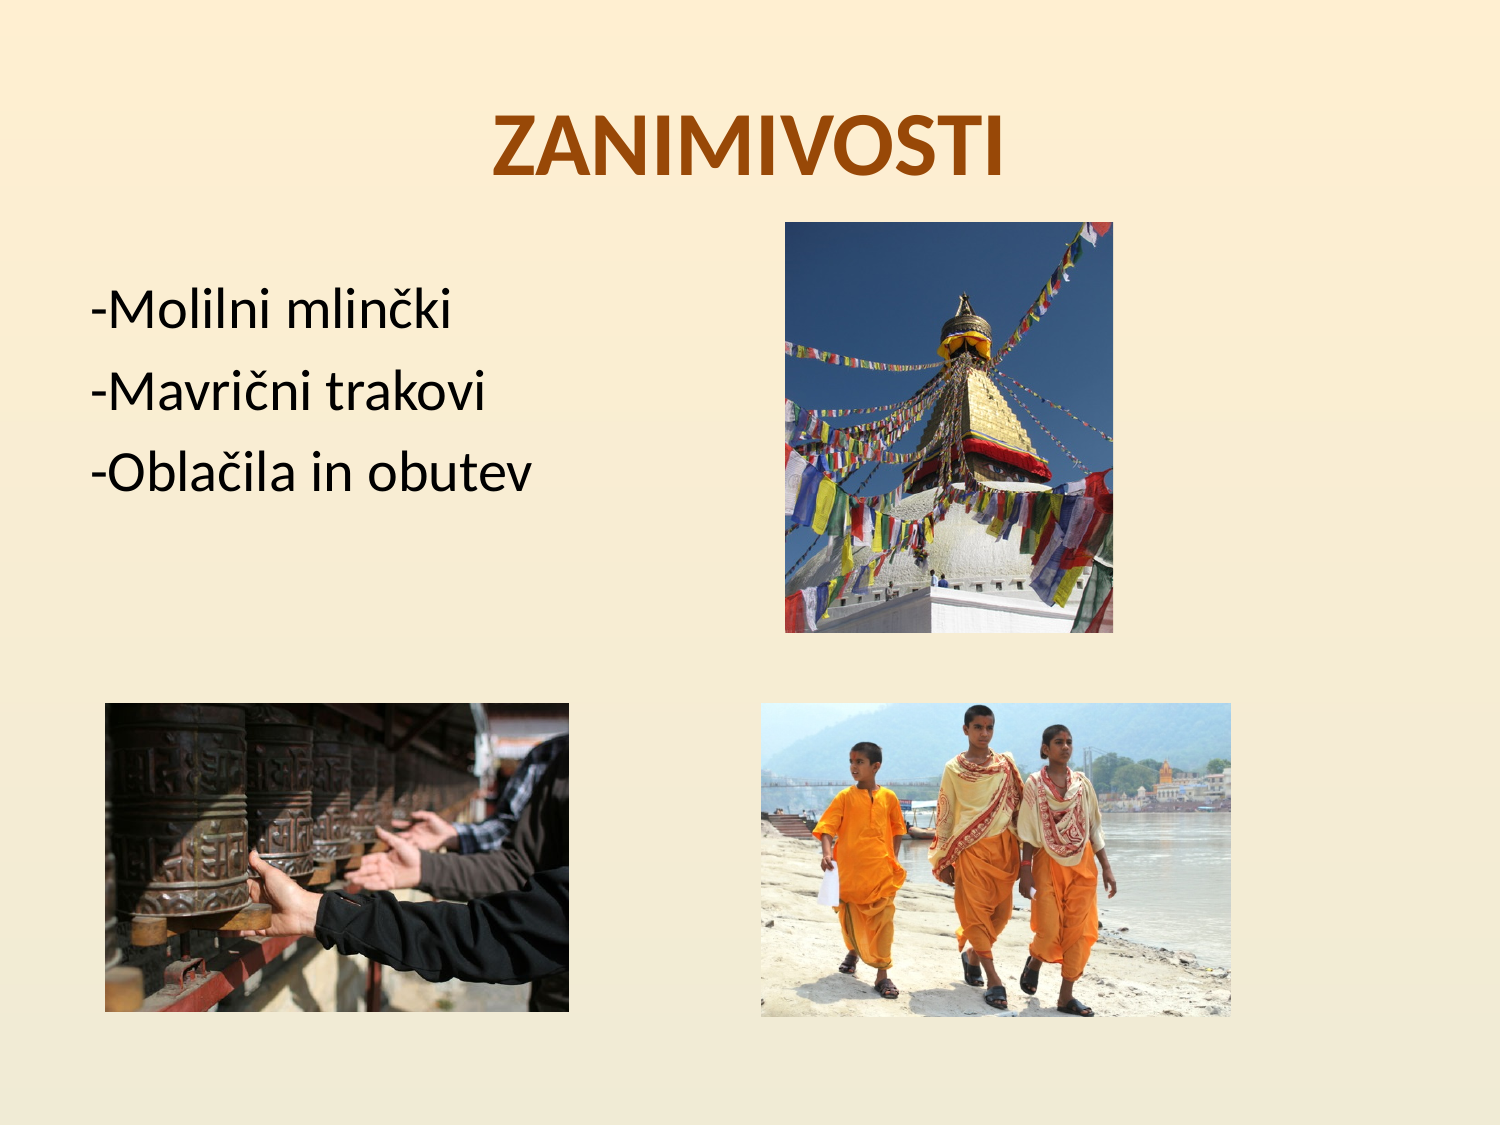

# ZANIMIVOSTI
-Molilni mlinčki
-Mavrični trakovi
-Oblačila in obutev